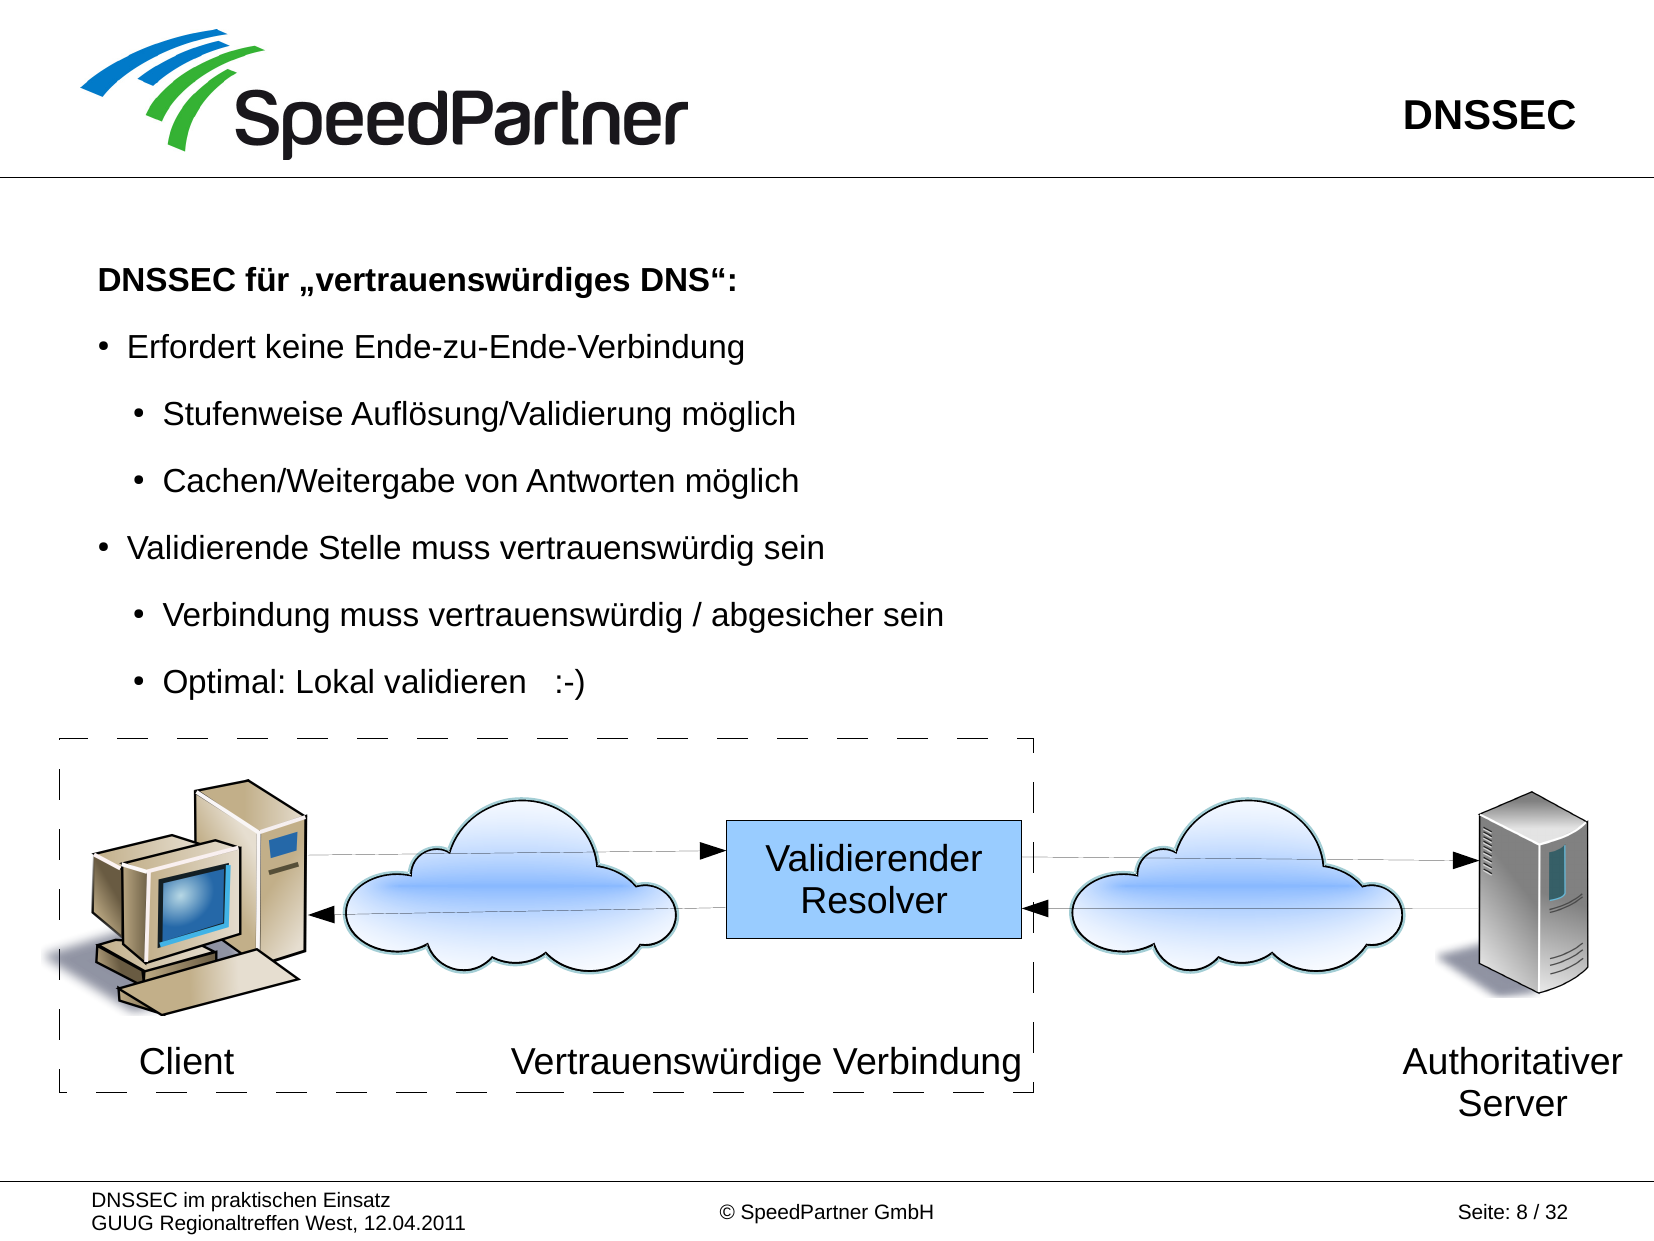

# DNSSEC
DNSSEC für „vertrauenswürdiges DNS“:
Erfordert keine Ende-zu-Ende-Verbindung
Stufenweise Auflösung/Validierung möglich
Cachen/Weitergabe von Antworten möglich
Validierende Stelle muss vertrauenswürdig sein
Verbindung muss vertrauenswürdig / abgesicher sein
Optimal: Lokal validieren :-)
Validierender
Resolver
Client
Vertrauenswürdige Verbindung
Authoritativer
Server